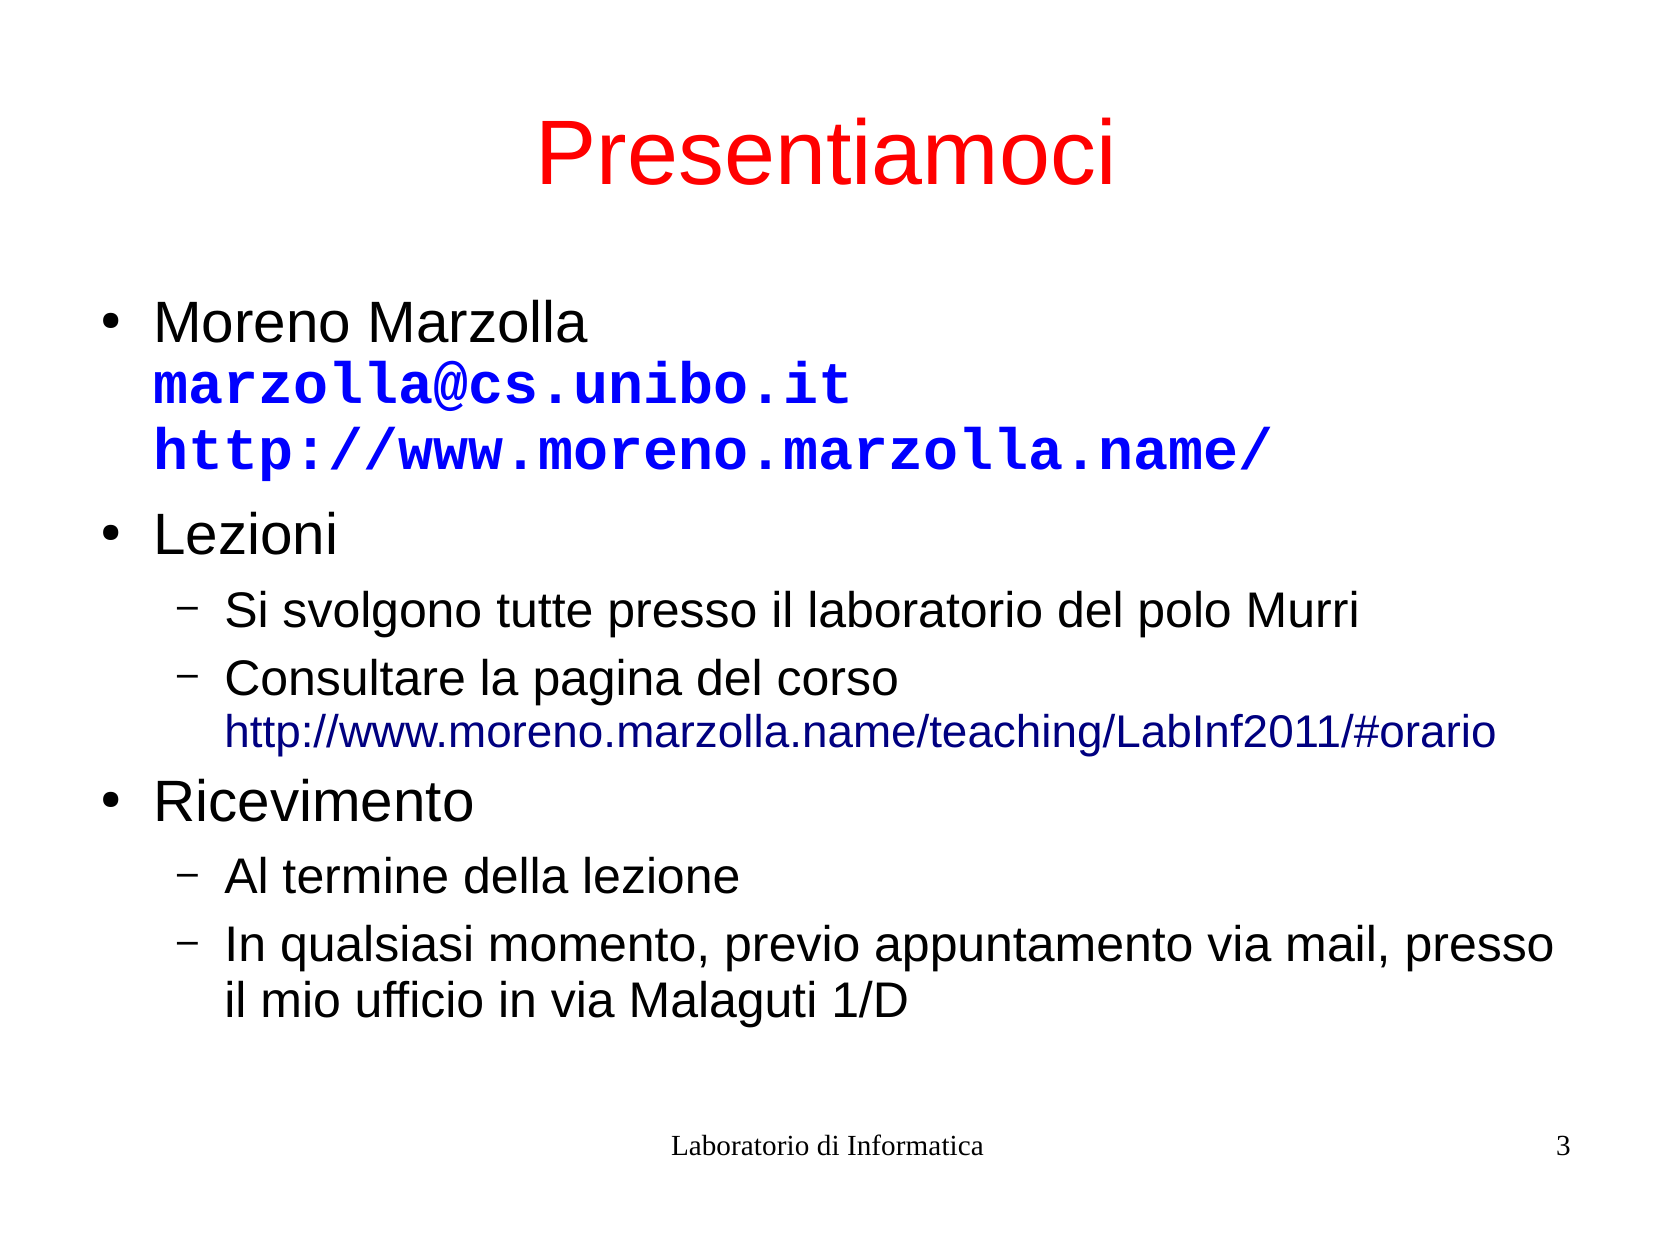

# Presentiamoci
Moreno Marzolla
marzolla@cs.unibo.it
http://www.moreno.marzolla.name/
Lezioni
Si svolgono tutte presso il laboratorio del polo Murri
Consultare la pagina del corsohttp://www.moreno.marzolla.name/teaching/LabInf2011/#orario
Ricevimento
Al termine della lezione
In qualsiasi momento, previo appuntamento via mail, presso il mio ufficio in via Malaguti 1/D
Laboratorio di Informatica
3